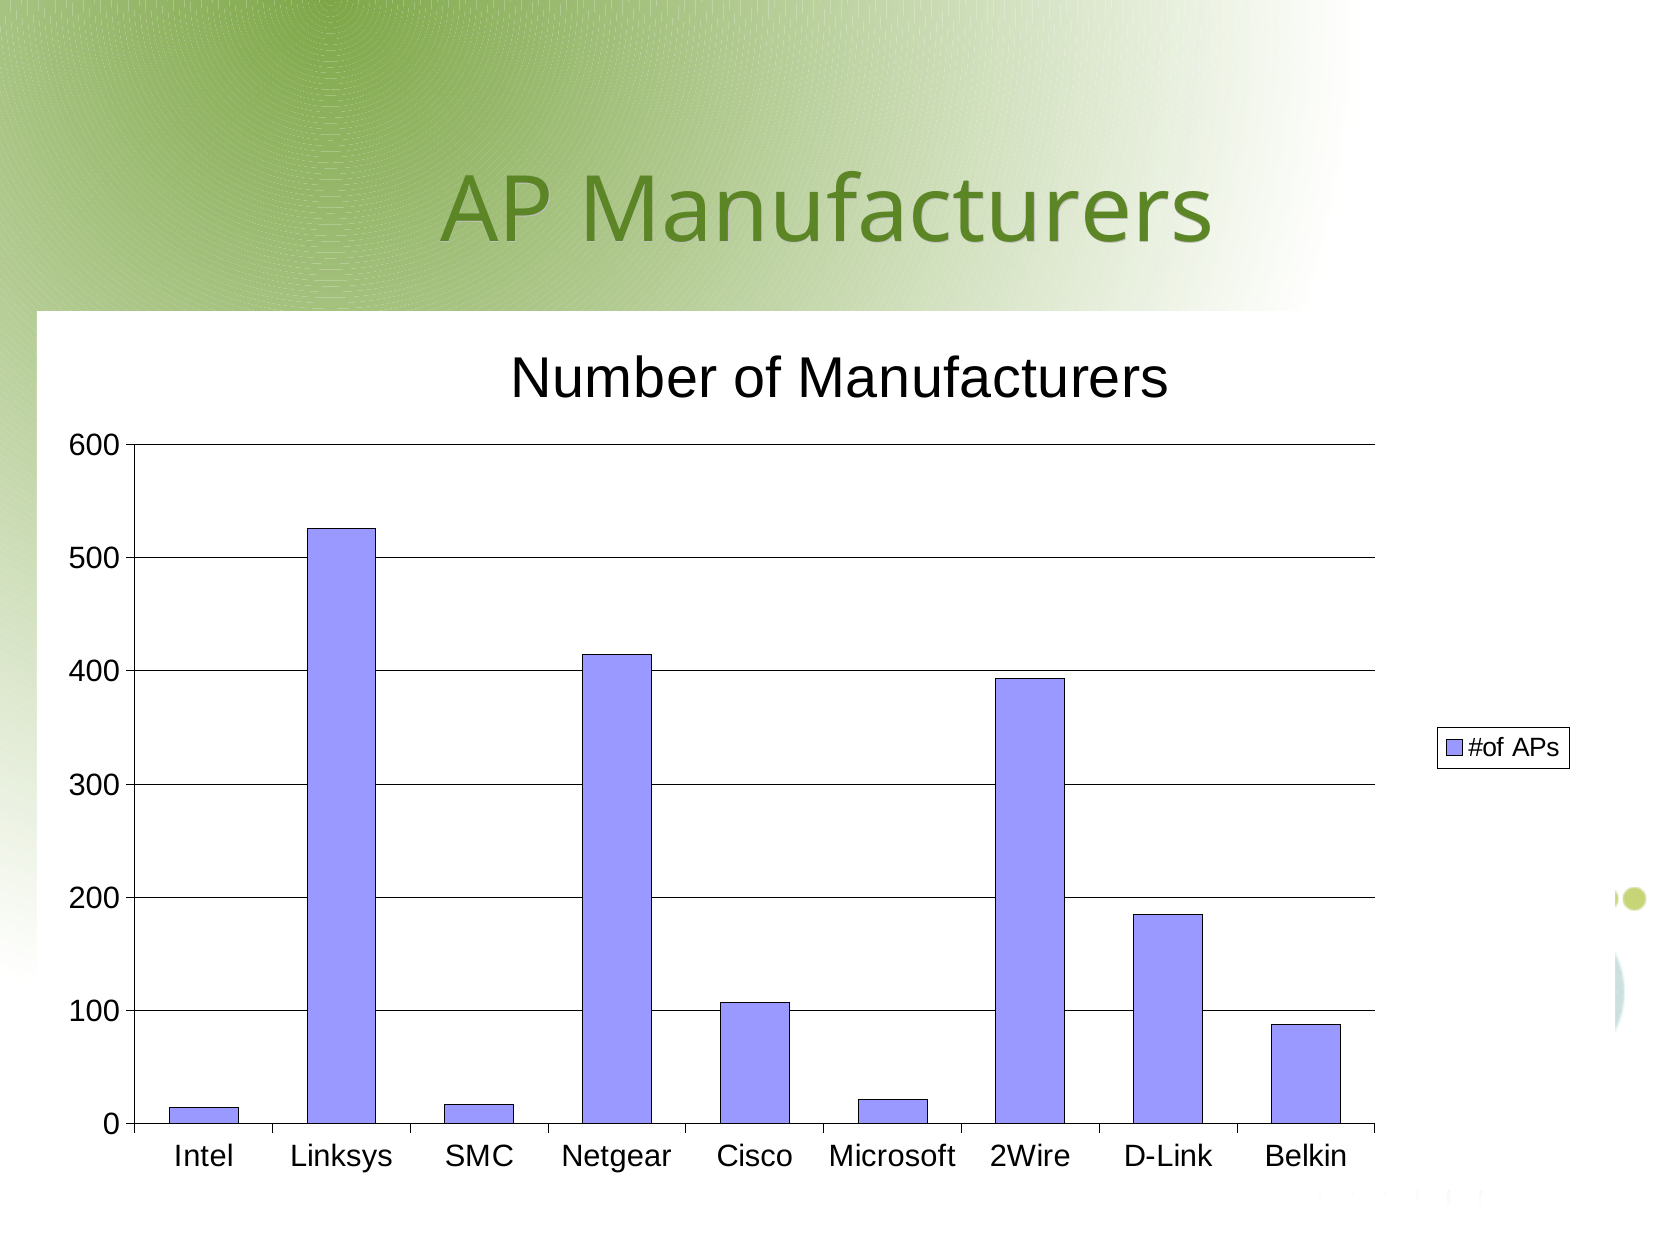

# AP Manufacturers
### Chart: Number of Manufacturers
| Category | #of APs |
|---|---|
| Intel | 14.0 |
| Linksys | 526.0 |
| SMC | 17.0 |
| Netgear | 414.0 |
| Cisco | 107.0 |
| Microsoft | 21.0 |
| 2Wire | 393.0 |
| D-Link | 185.0 |
| Belkin | 88.0 |